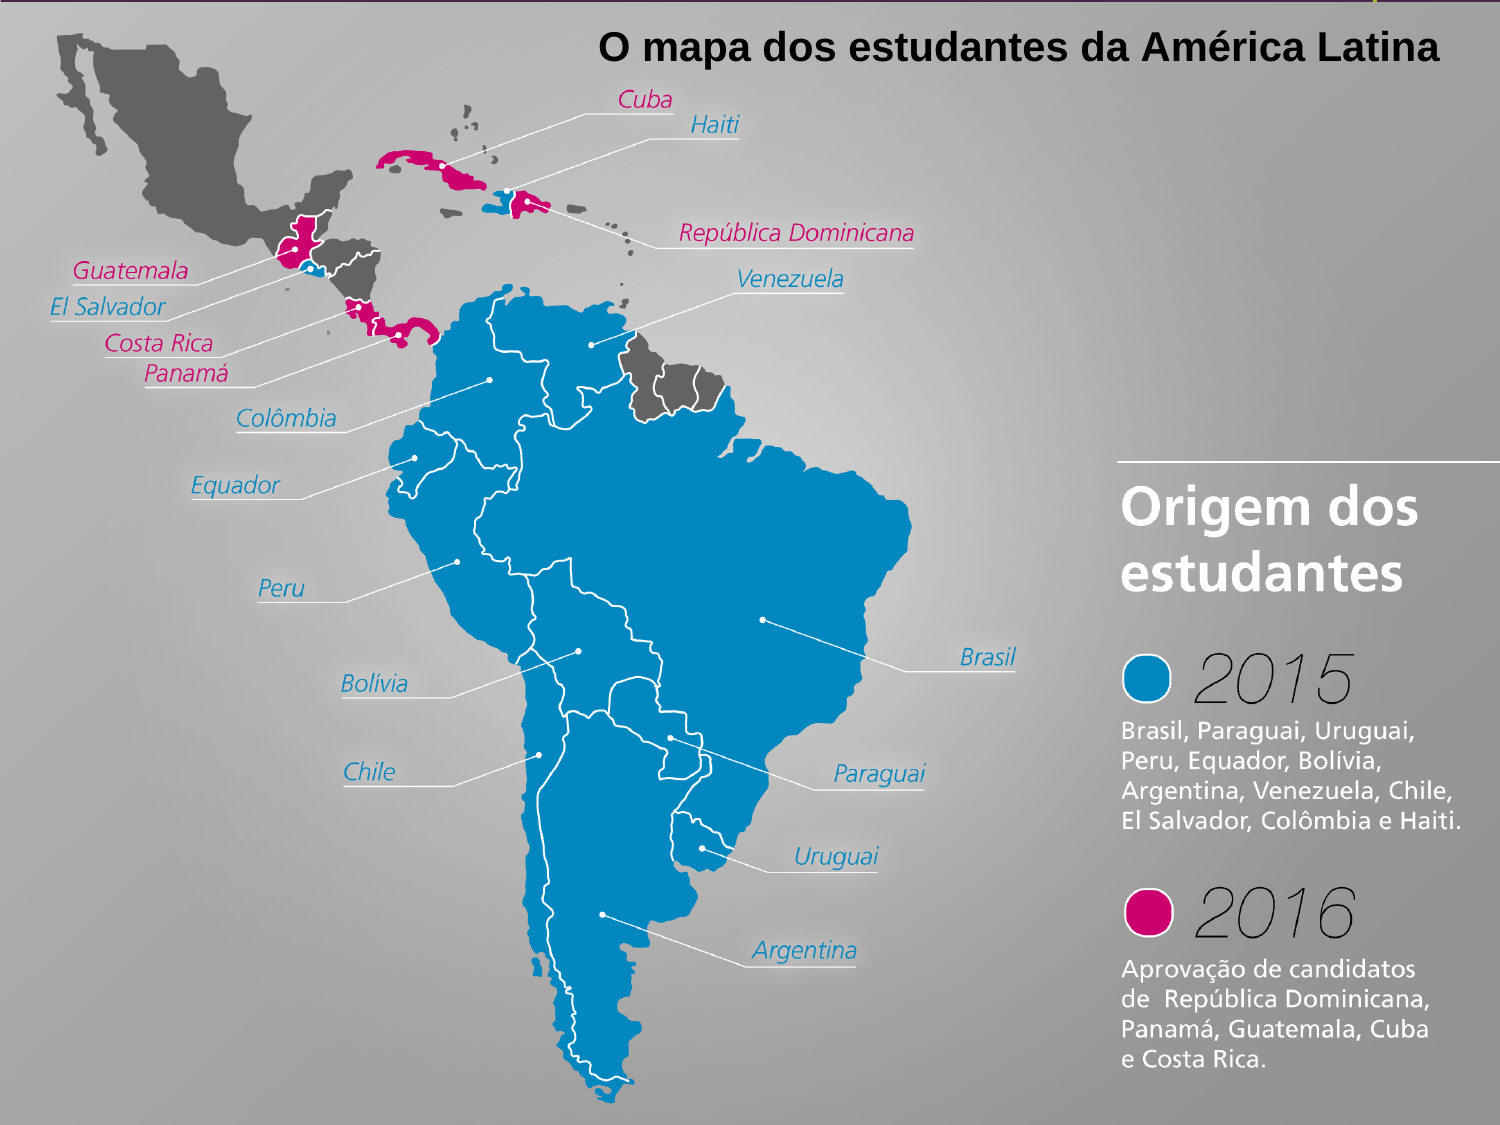

O mapa dos estudantes da América Latina
ORIGEM DOS ESTUDANTES